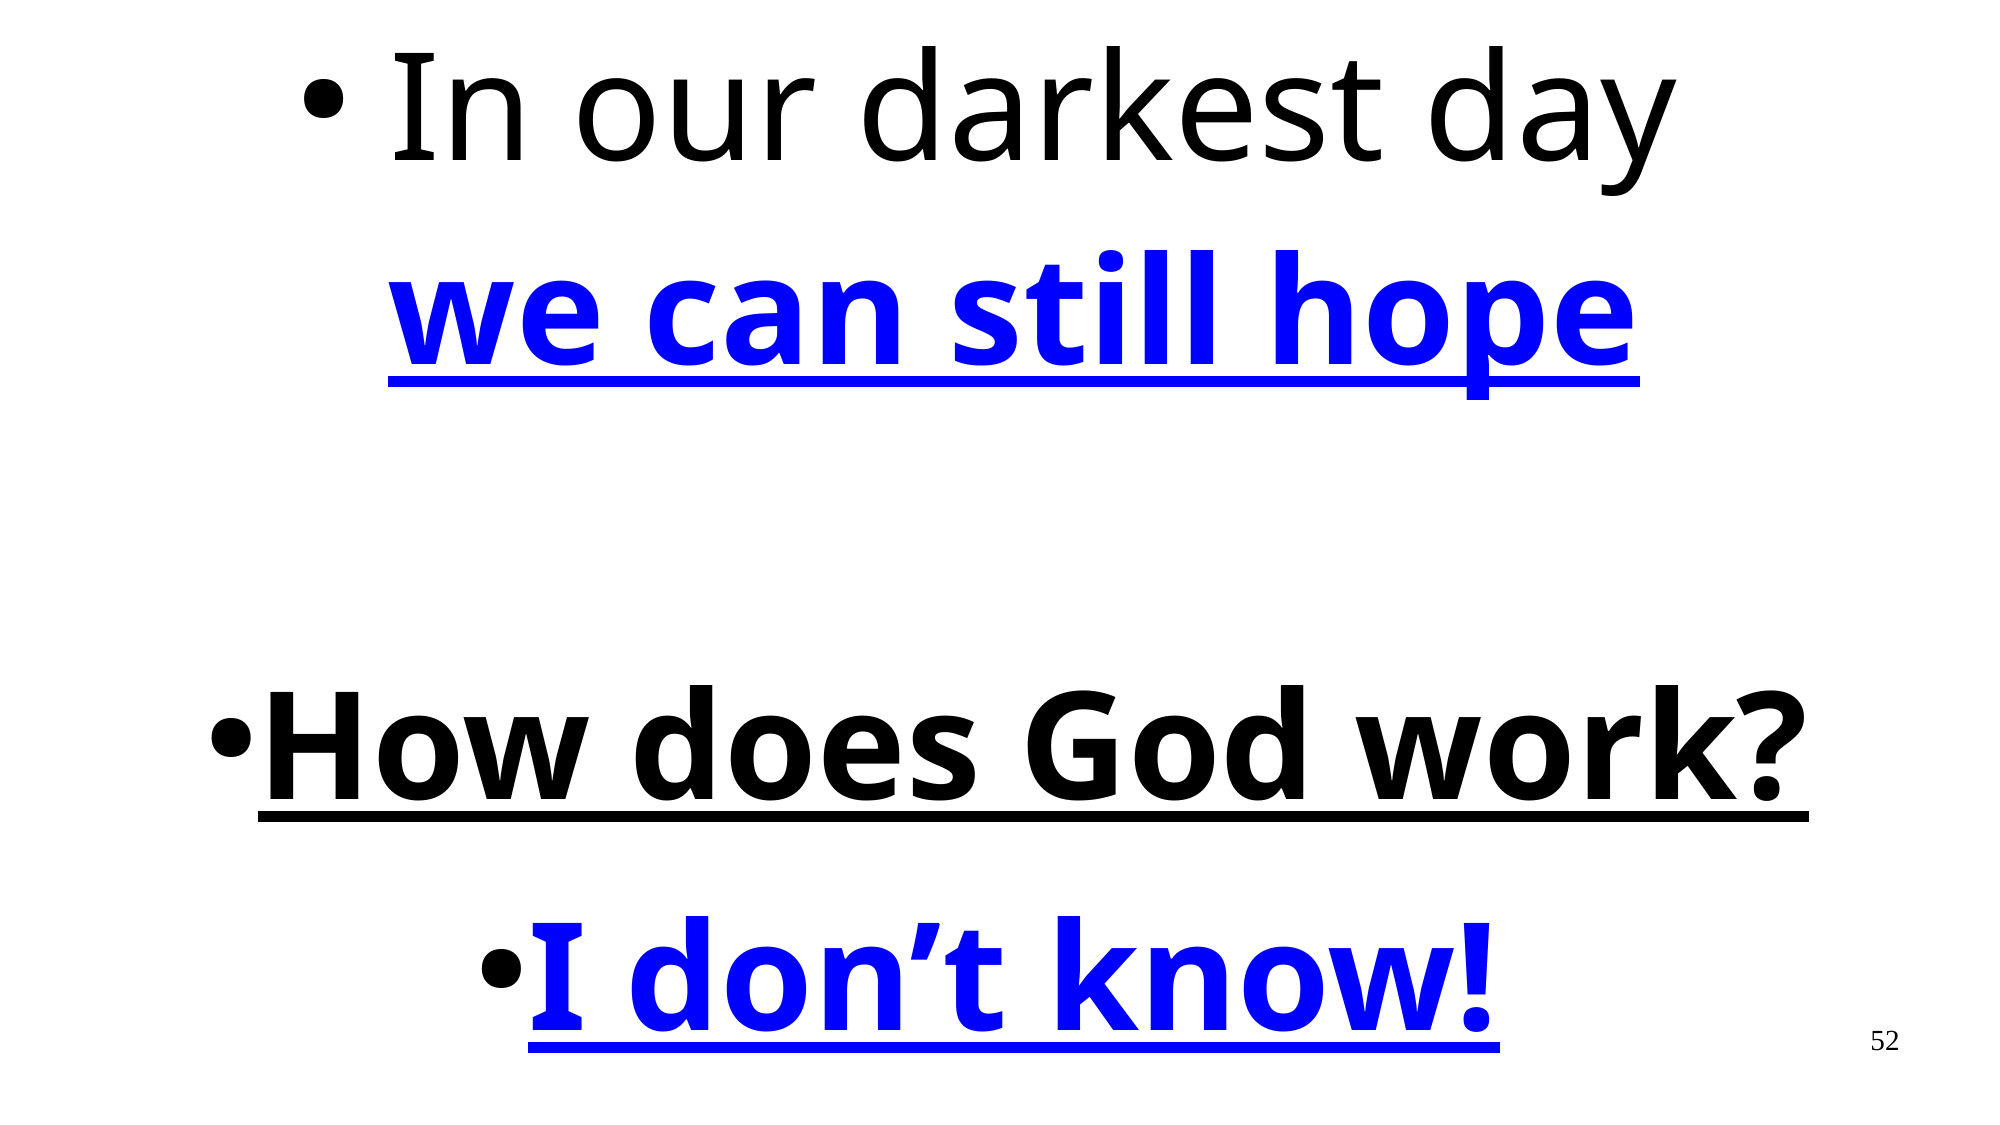

# In our darkest day we can still hope
How does God work?
I don’t know!
52